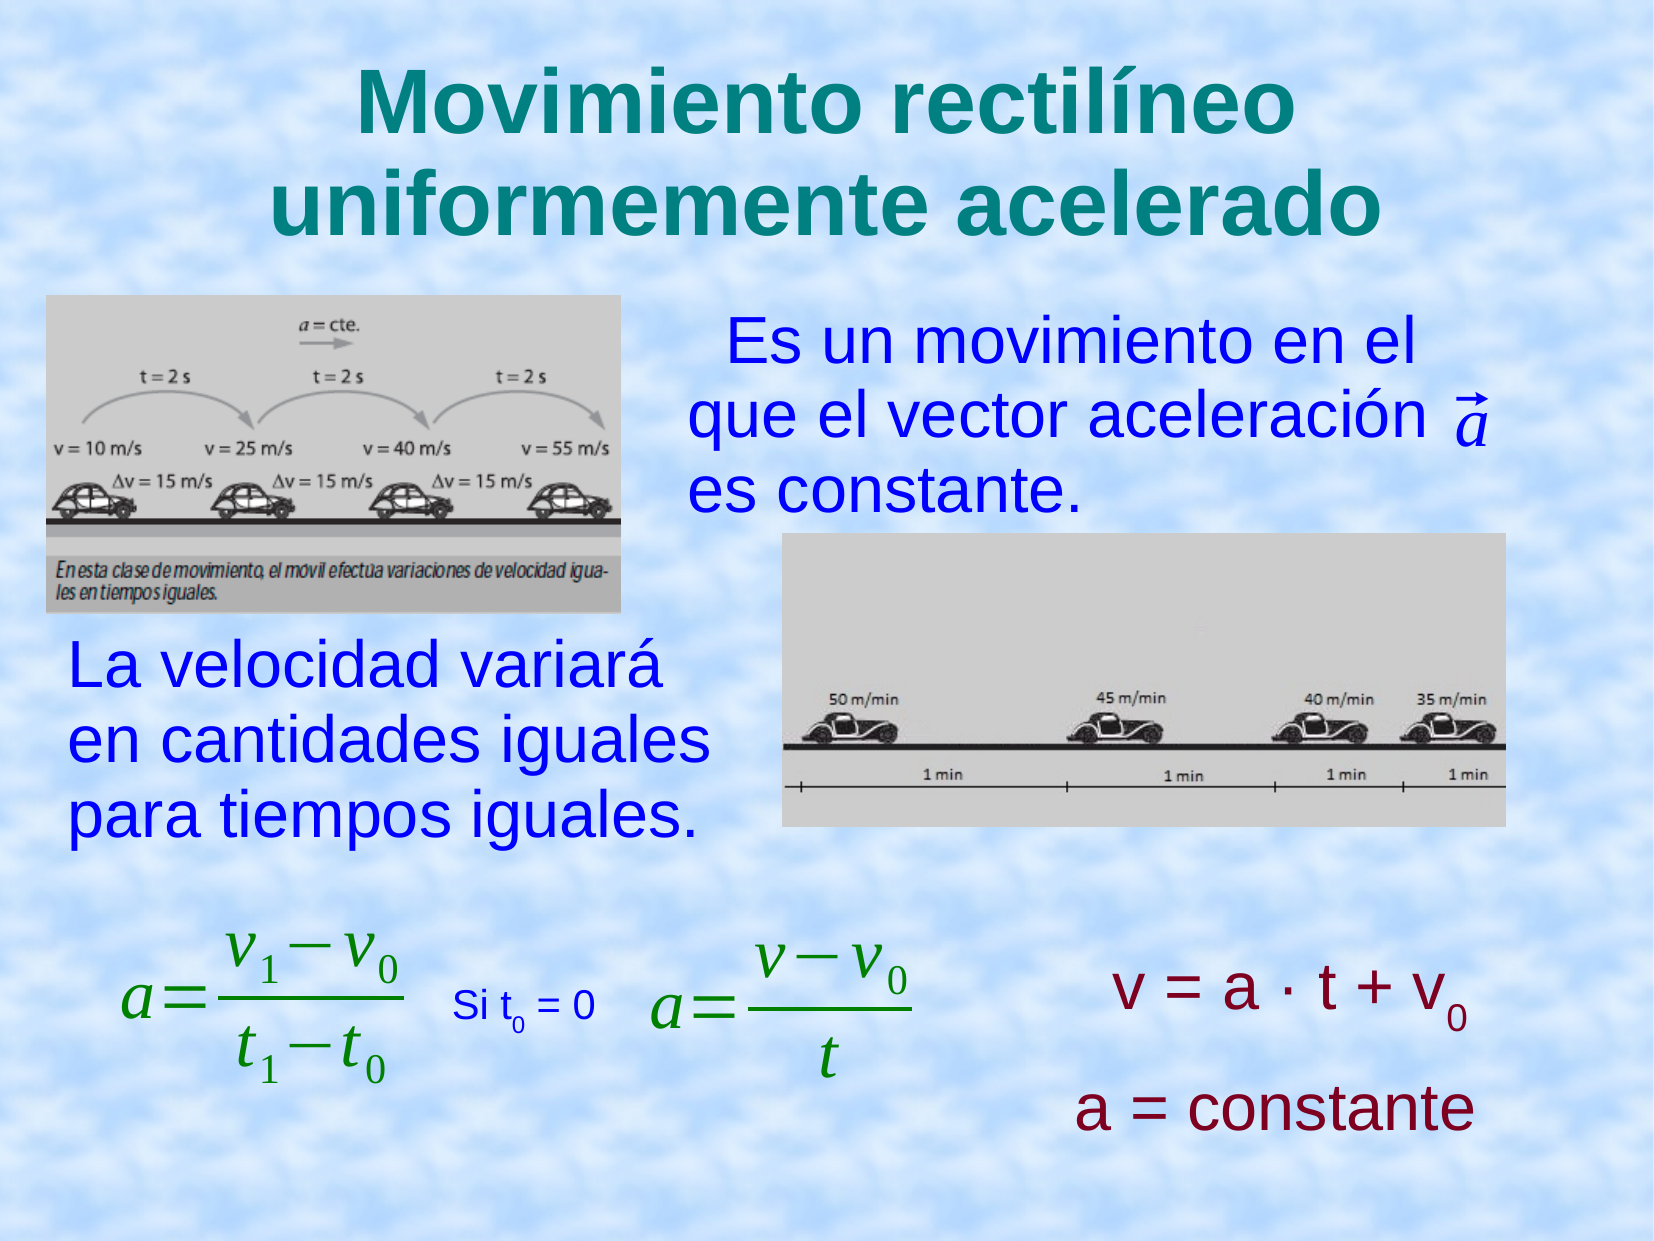

# Movimiento rectilíneo uniformemente acelerado
 Es un movimiento en el que el vector aceleración es constante.
La velocidad variará en cantidades iguales para tiempos iguales.
v = a · t + v0
Si t0 = 0
 a = constante
la relación entre ω y el periodo T es
ω = 2π/T
la relación entre ω y el periodo T es
ω = 2π/T
la relación entre ω y el periodo T es
ω = 2π/T